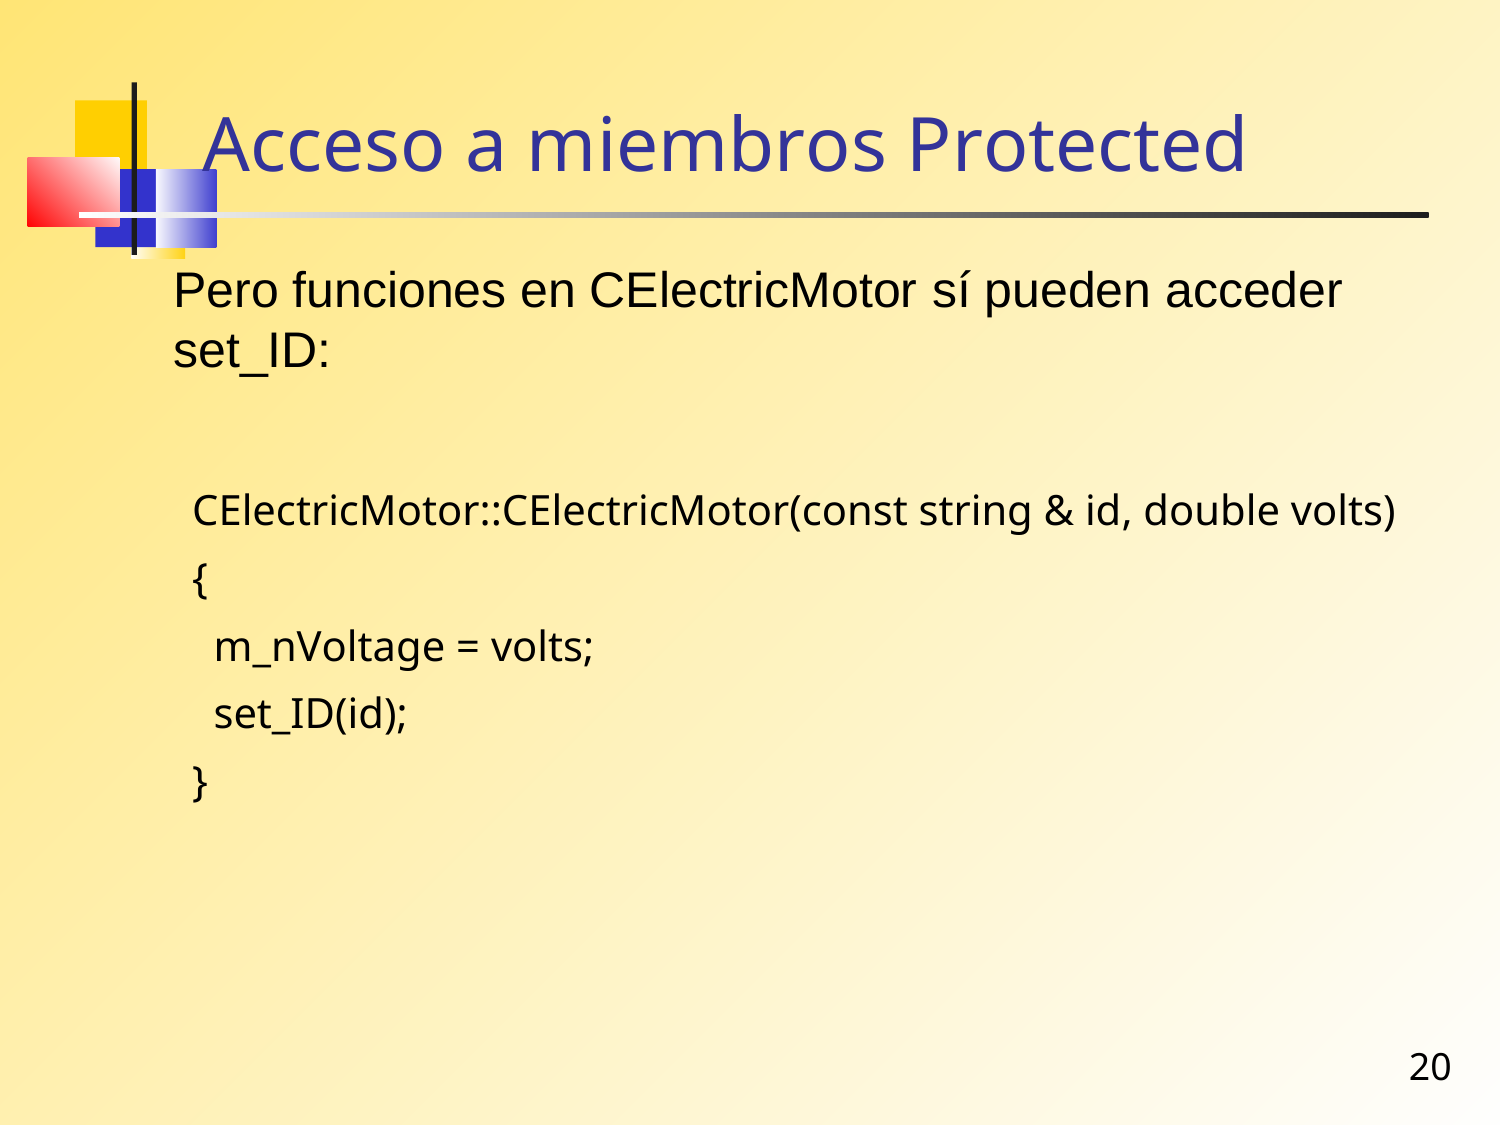

# Acceso a miembros Protected
Pero funciones en CElectricMotor sí pueden acceder set_ID:
CElectricMotor::CElectricMotor(const string & id, double volts)‏
{
 m_nVoltage = volts;
 set_ID(id);
}
20